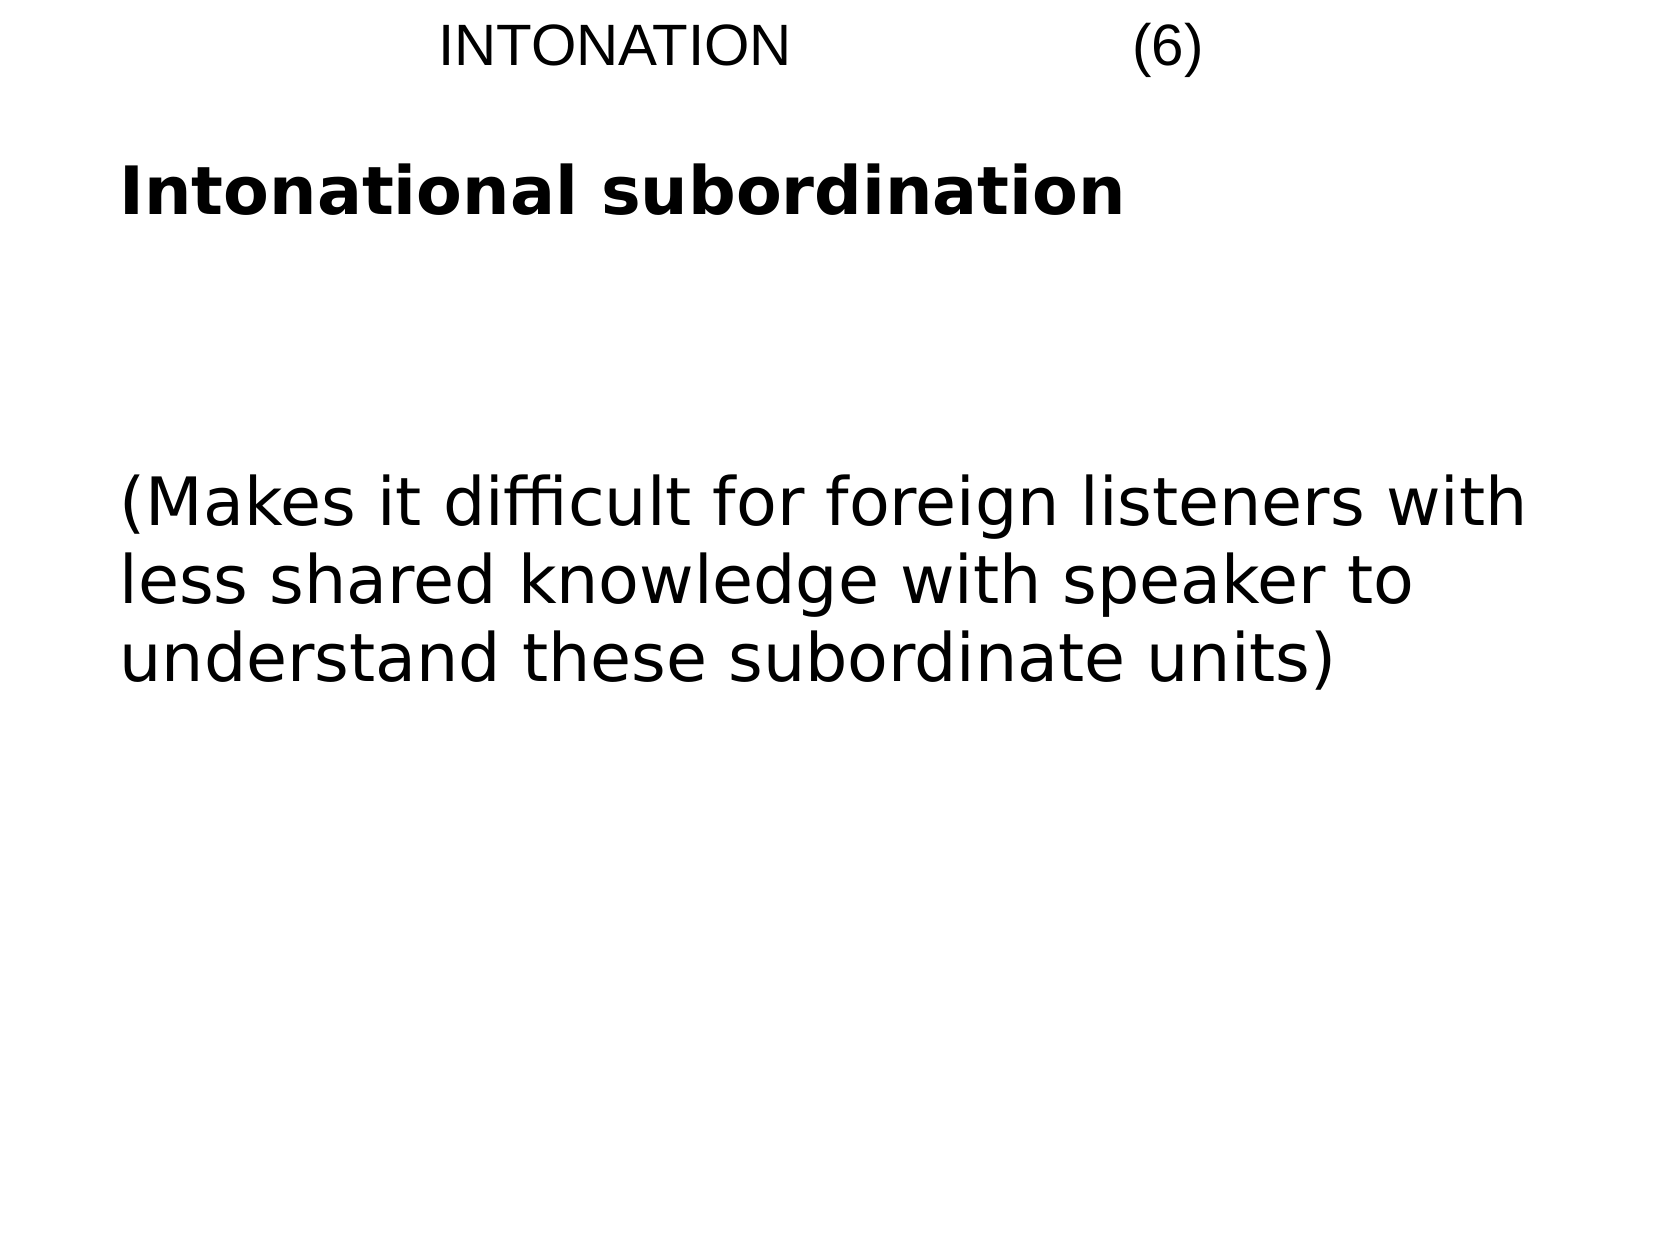

# INTONATION (6)
Intonational subordination
(Makes it difficult for foreign listeners with less shared knowledge with speaker to understand these subordinate units)